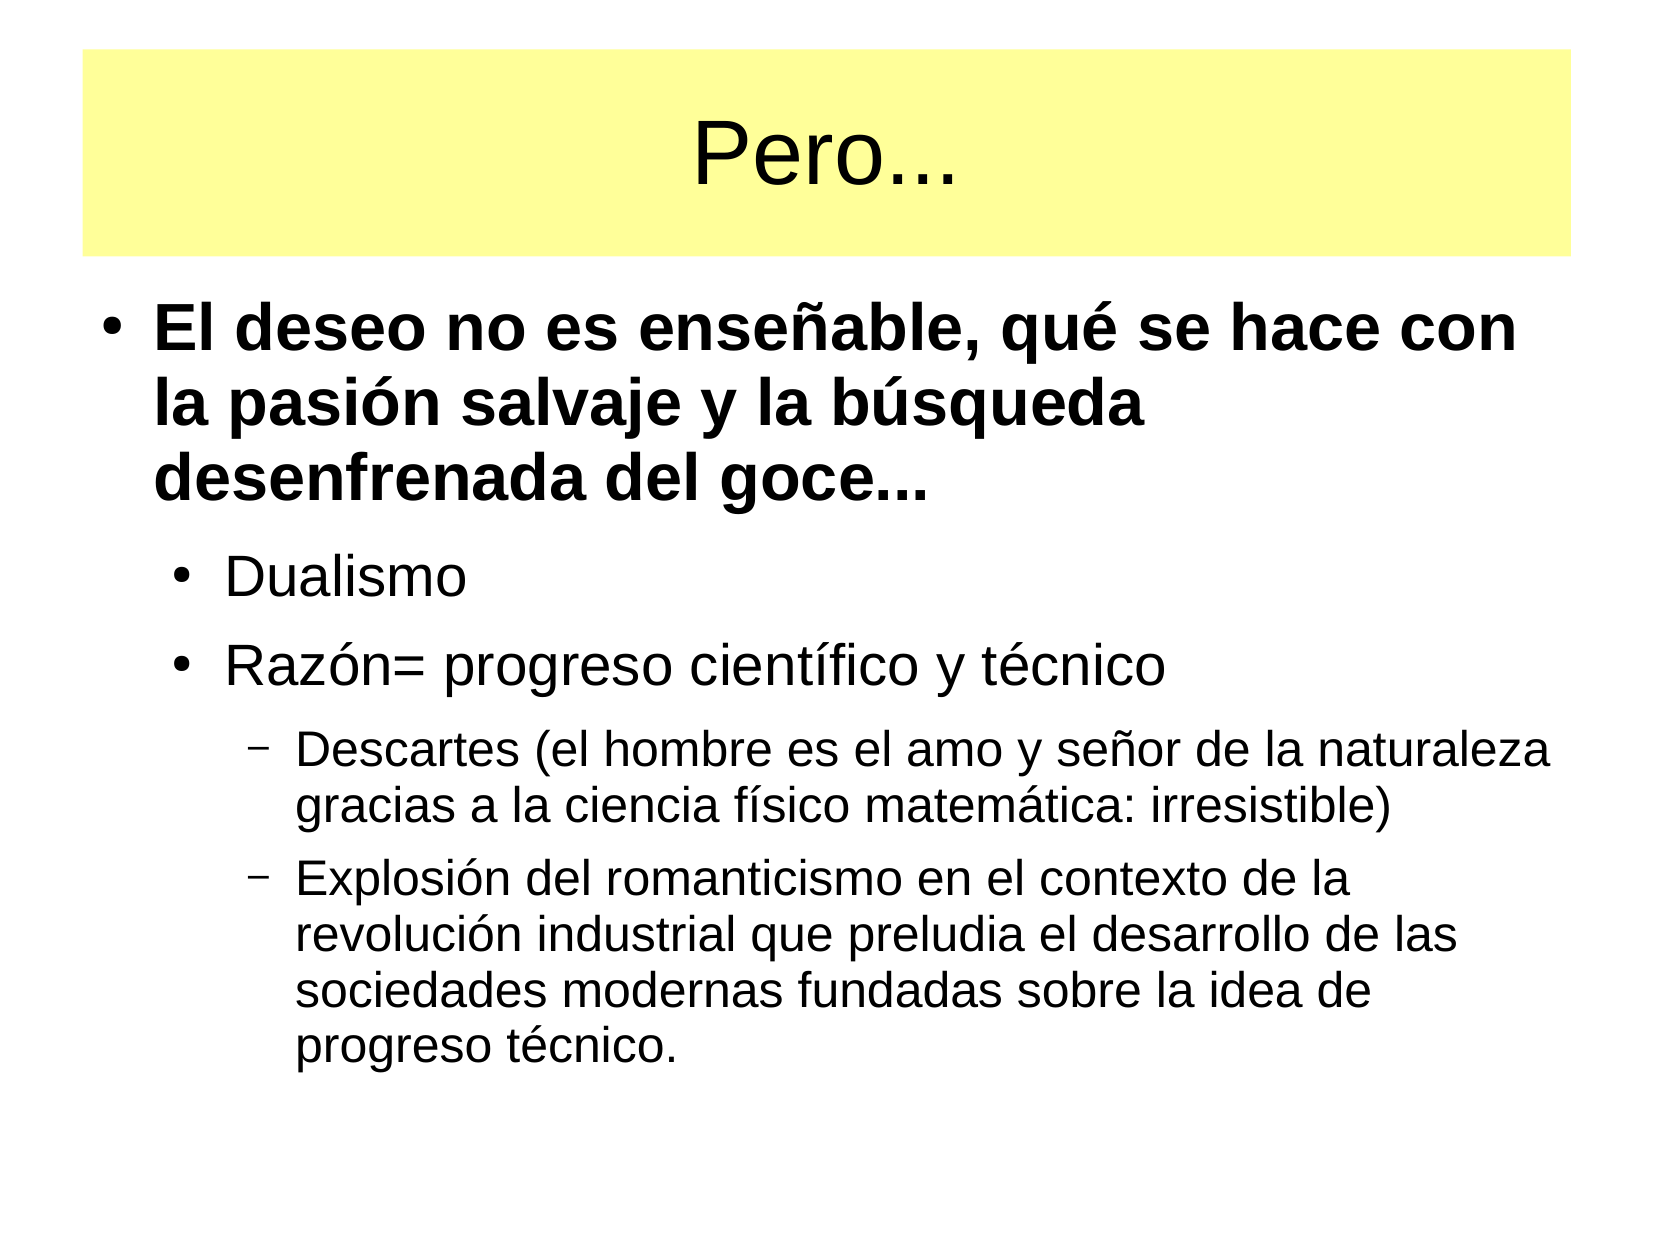

# Pero...
El deseo no es enseñable, qué se hace con la pasión salvaje y la búsqueda desenfrenada del goce...
Dualismo
Razón= progreso científico y técnico
Descartes (el hombre es el amo y señor de la naturaleza gracias a la ciencia físico matemática: irresistible)
Explosión del romanticismo en el contexto de la revolución industrial que preludia el desarrollo de las sociedades modernas fundadas sobre la idea de progreso técnico.